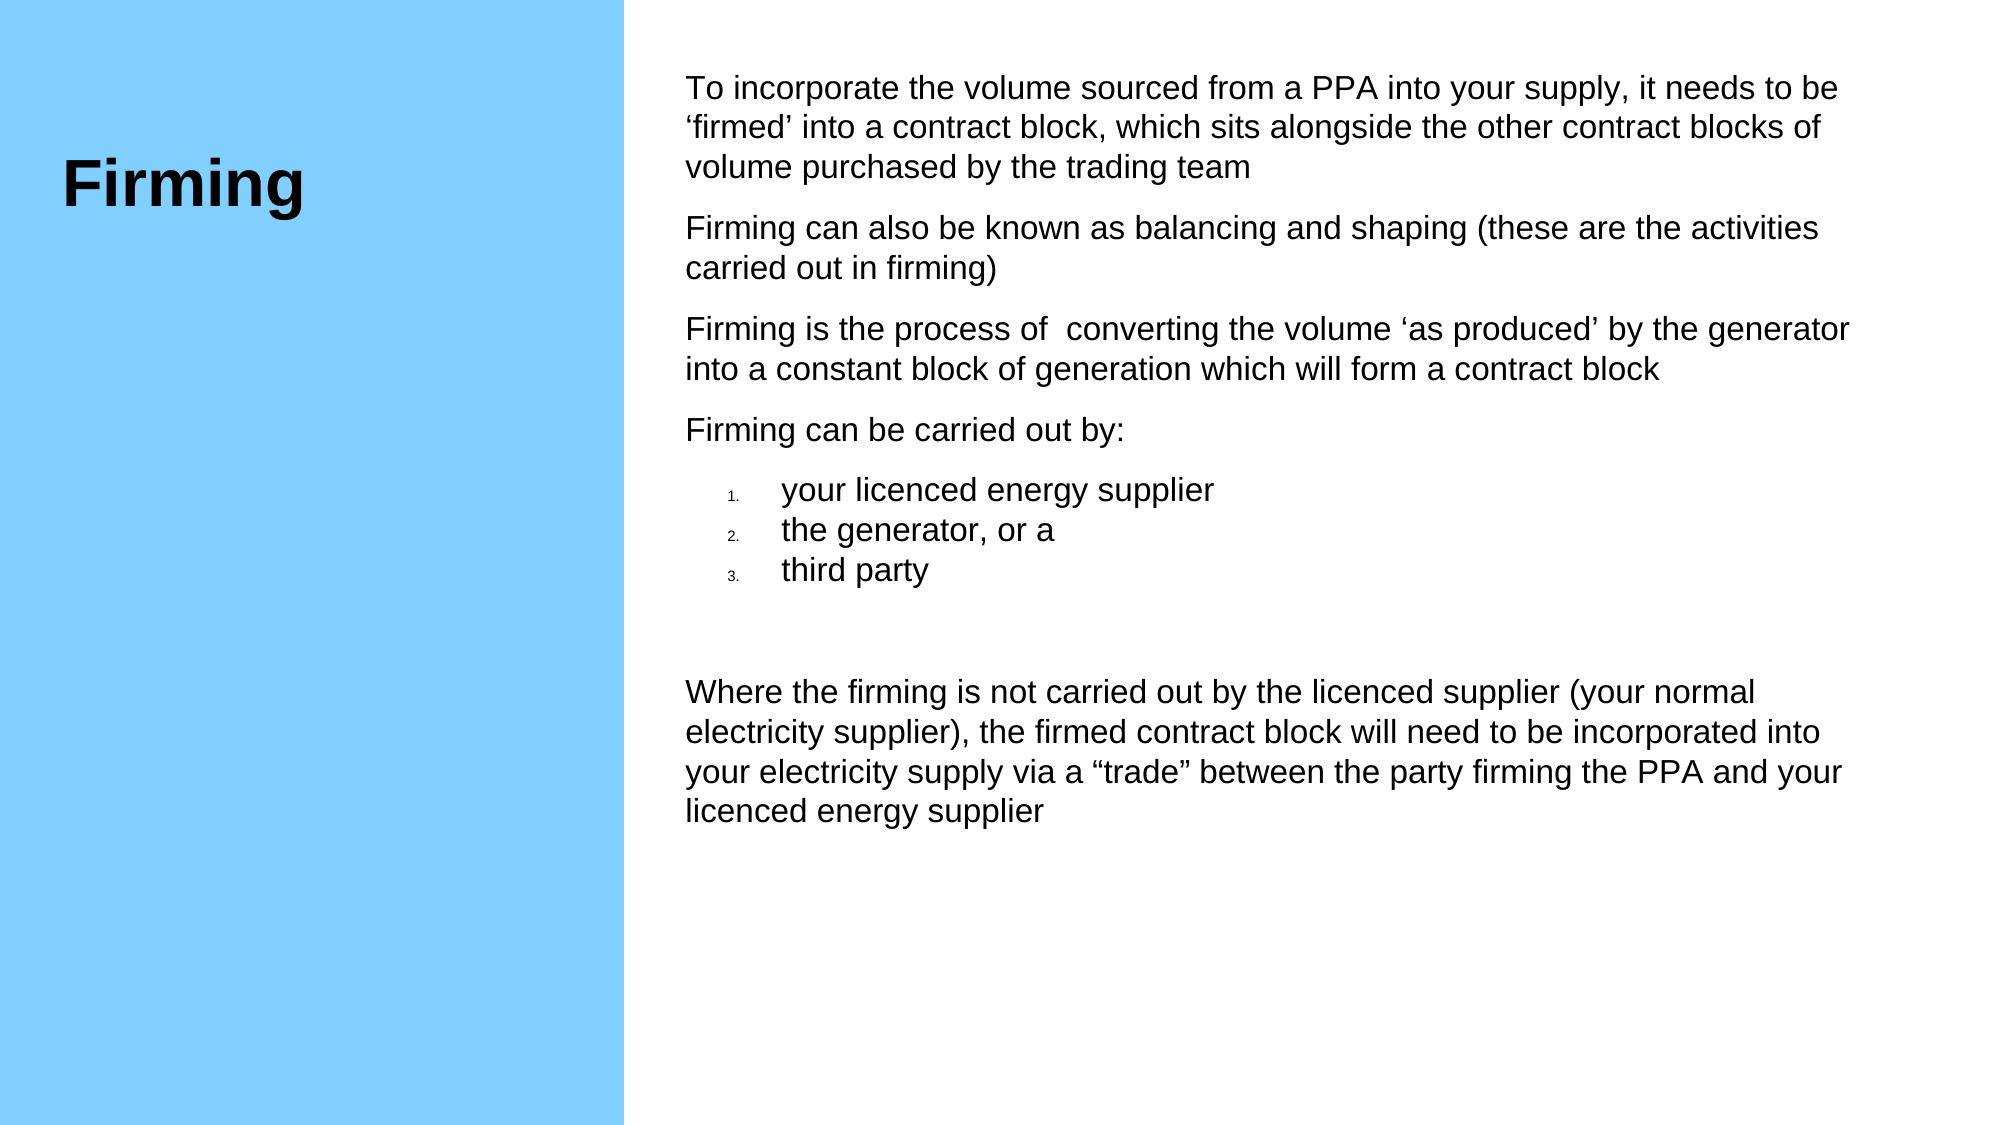

# To incorporate the volume sourced from a PPA into your supply, it needs to be ‘firmed’ into a contract block, which sits alongside the other contract blocks of volume purchased by the trading team
Firming can also be known as balancing and shaping (these are the activities carried out in firming)
Firming is the process of converting the volume ‘as produced’ by the generator into a constant block of generation which will form a contract block
Firming can be carried out by:
your licenced energy supplier
the generator, or a
third party
Where the firming is not carried out by the licenced supplier (your normal electricity supplier), the firmed contract block will need to be incorporated into your electricity supply via a “trade” between the party firming the PPA and your licenced energy supplier
Firming